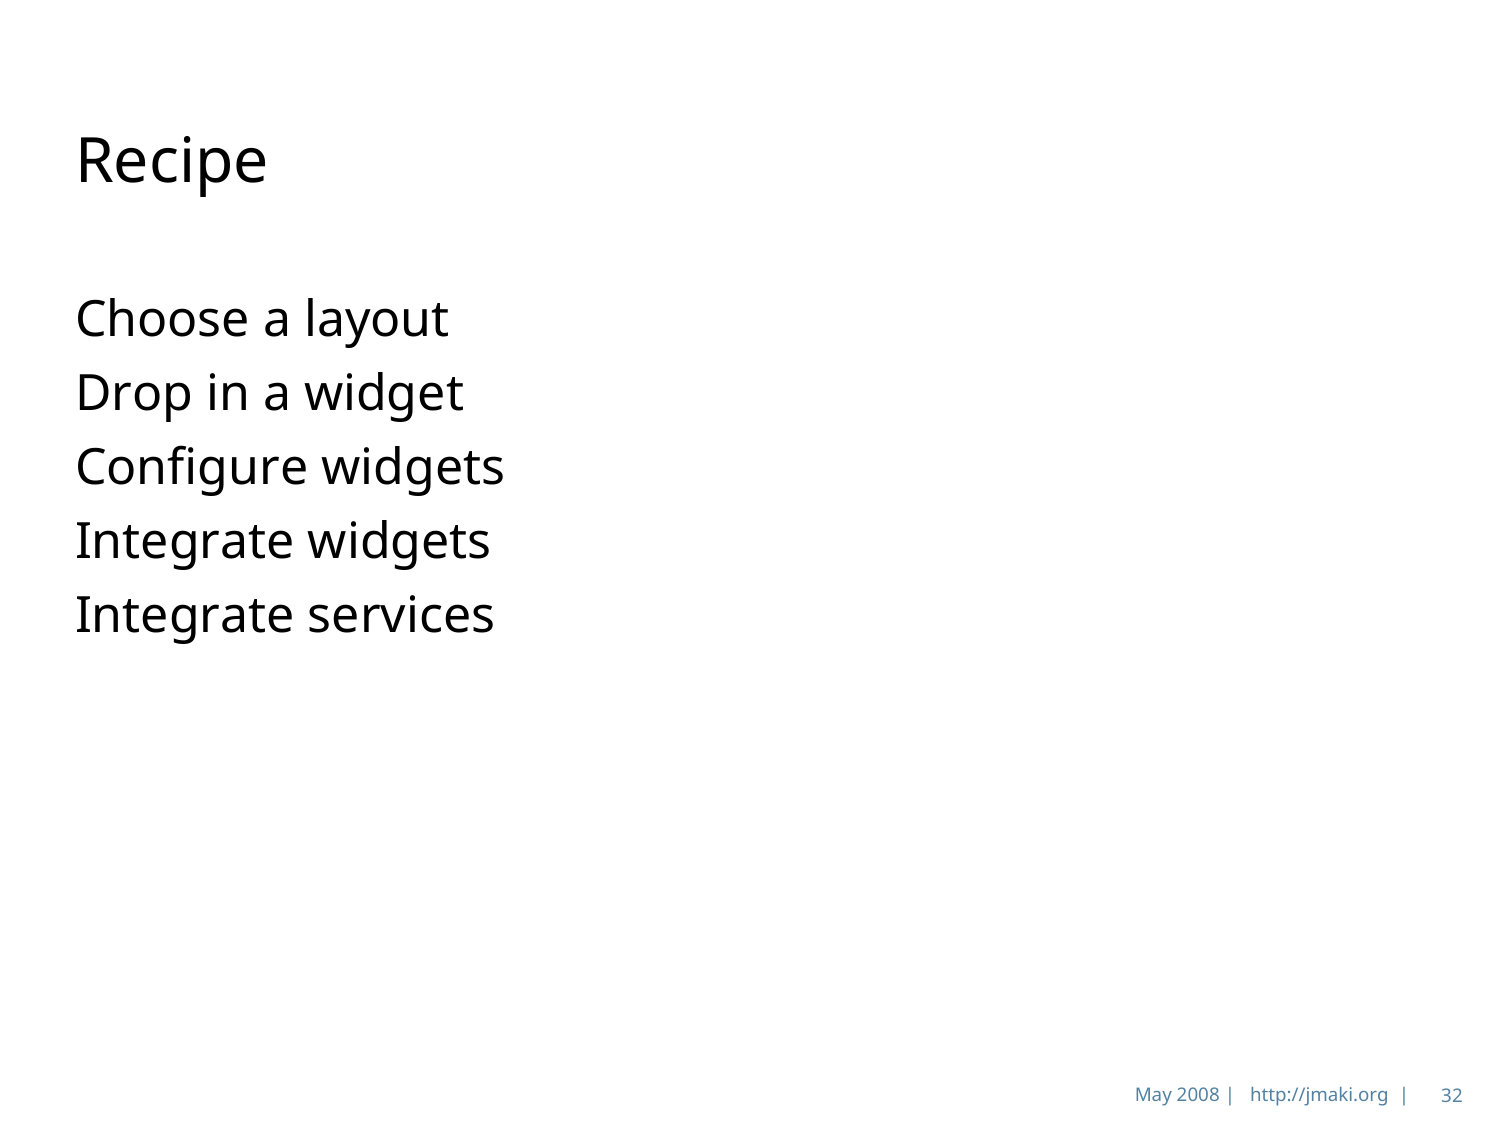

# Recipe
Choose a layout
Drop in a widget
Configure widgets
Integrate widgets
Integrate services